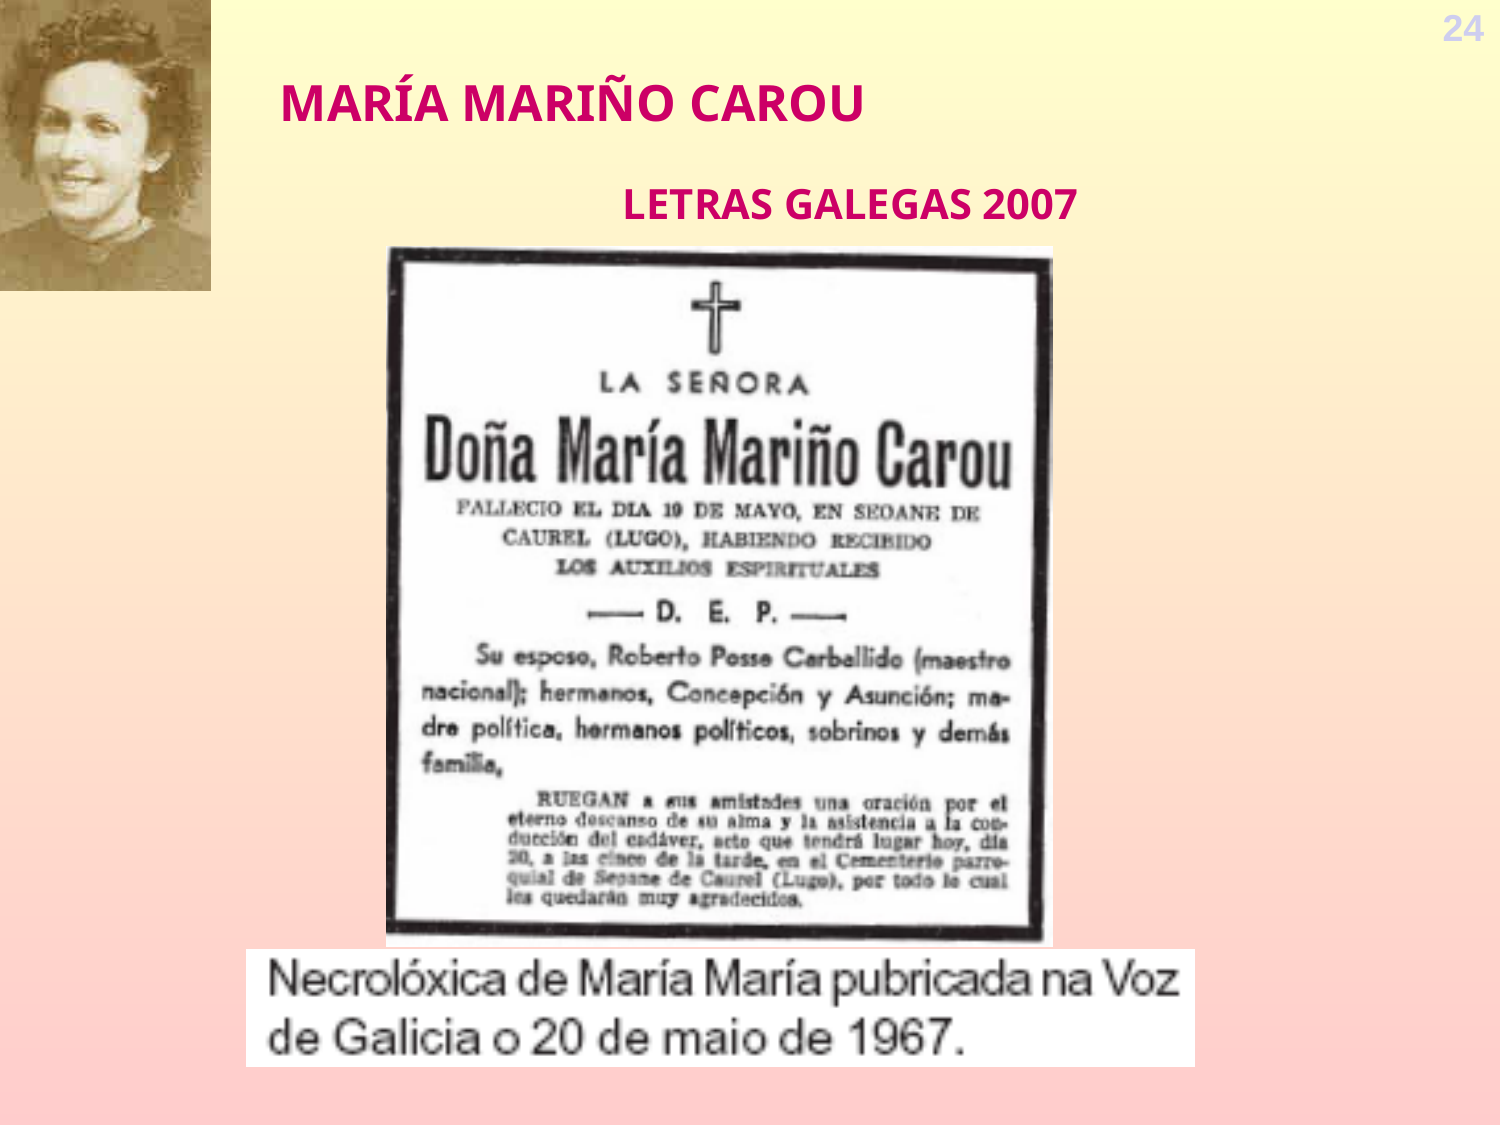

24
MARÍA MARIÑO CAROU
LETRAS GALEGAS 2007